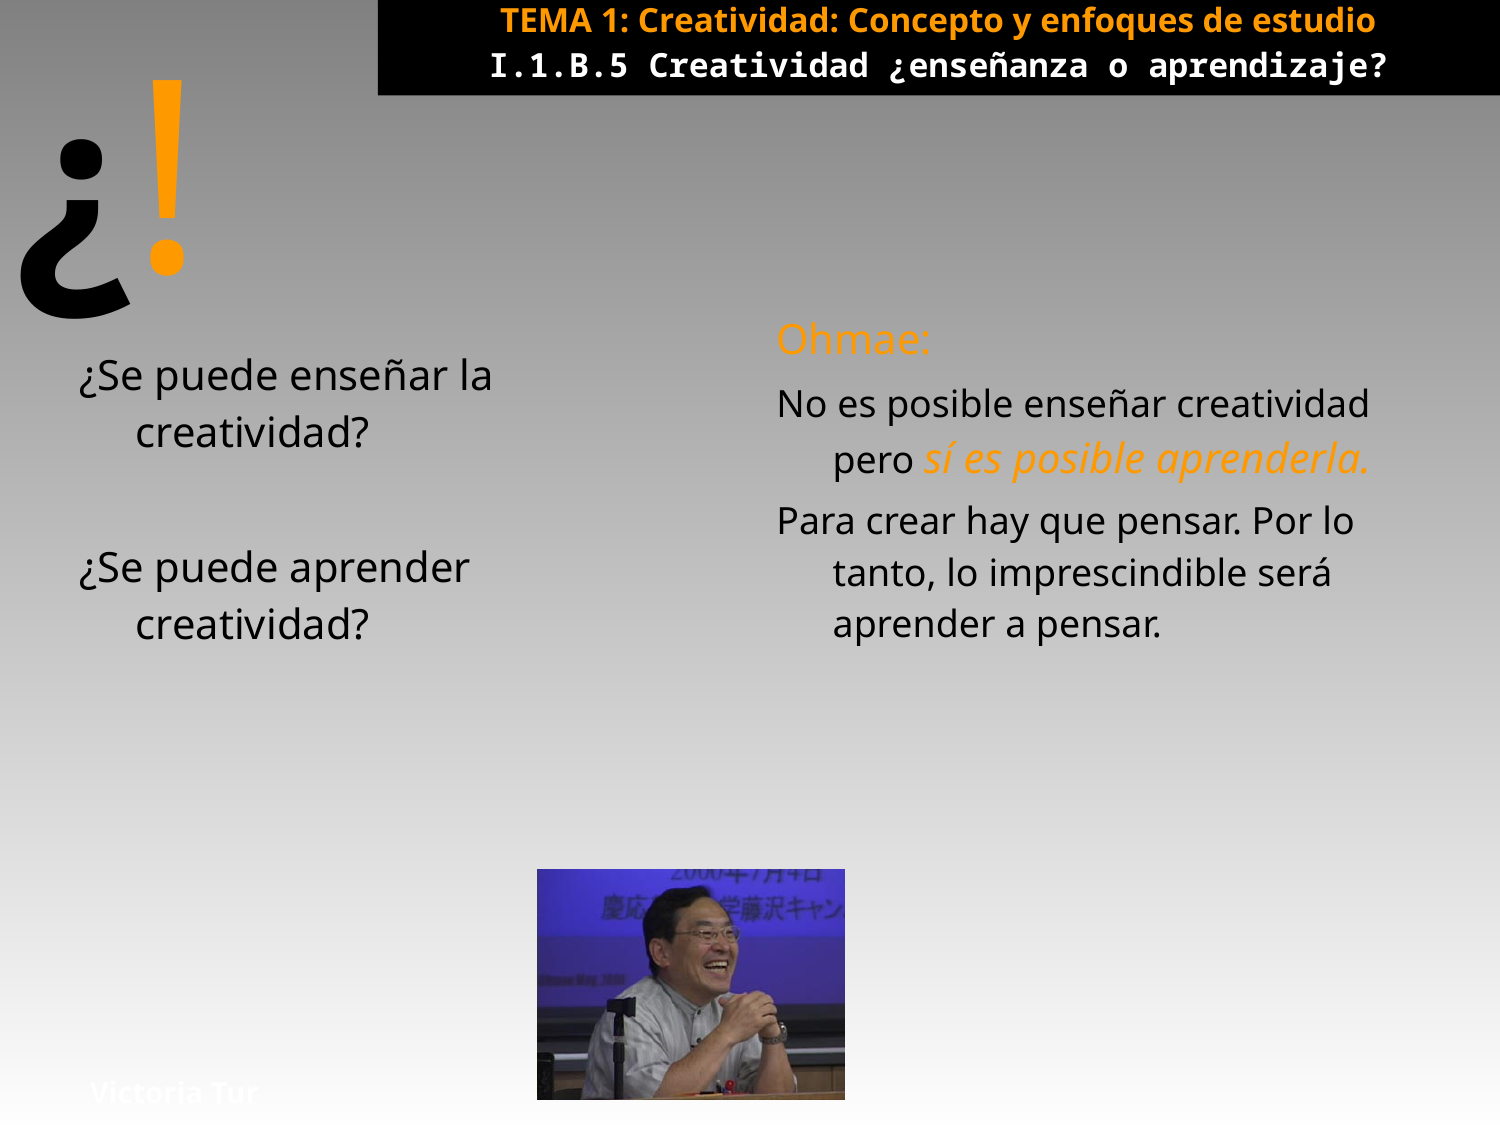

TEMA 1: Creatividad: Concepto y enfoques de estudio
I.1.B.5 Creatividad ¿enseñanza o aprendizaje?
Ohmae:
No es posible enseñar creatividad pero sí es posible aprenderla.
Para crear hay que pensar. Por lo tanto, lo imprescindible será aprender a pensar.
# ¿Se puede enseñar la creatividad?
¿Se puede aprender creatividad?